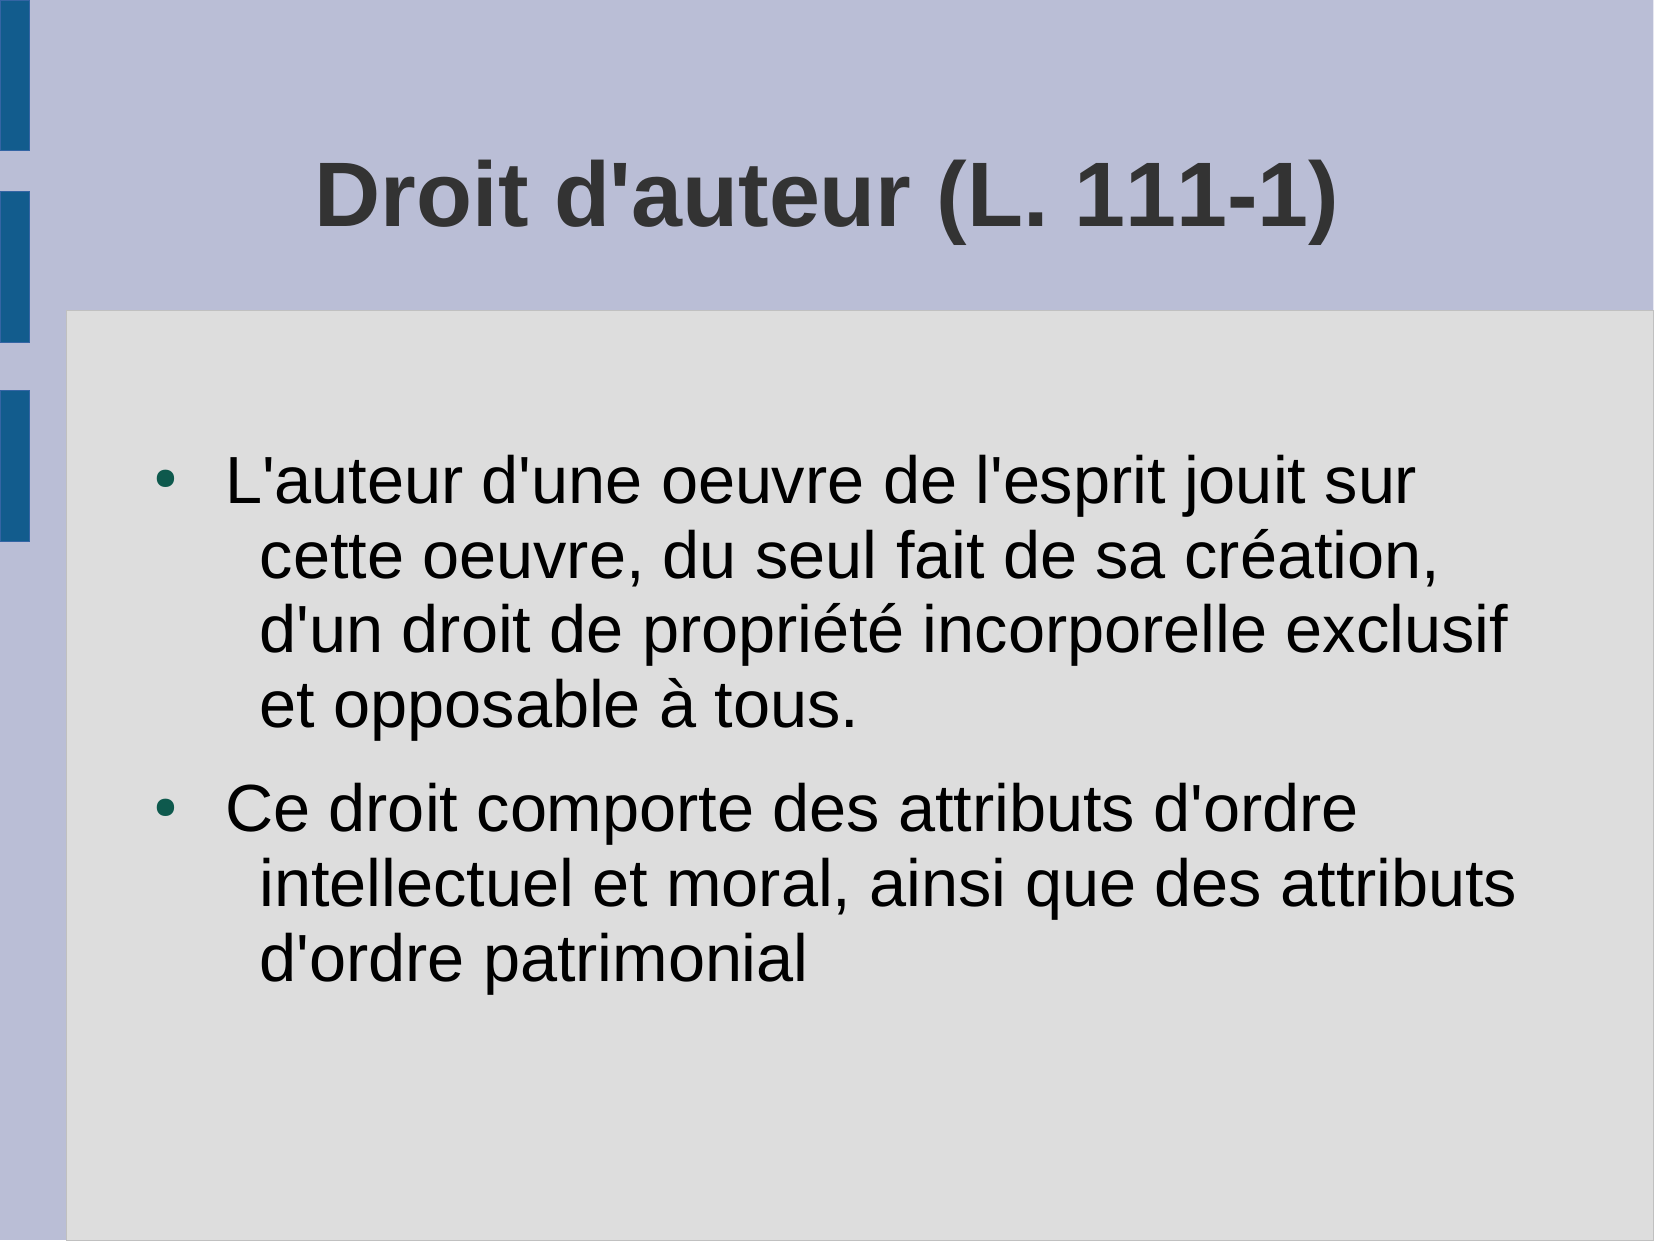

# Droit d'auteur (L. 111-1)
 L'auteur d'une oeuvre de l'esprit jouit sur cette oeuvre, du seul fait de sa création, d'un droit de propriété incorporelle exclusif et opposable à tous.
 Ce droit comporte des attributs d'ordre intellectuel et moral, ainsi que des attributs d'ordre patrimonial